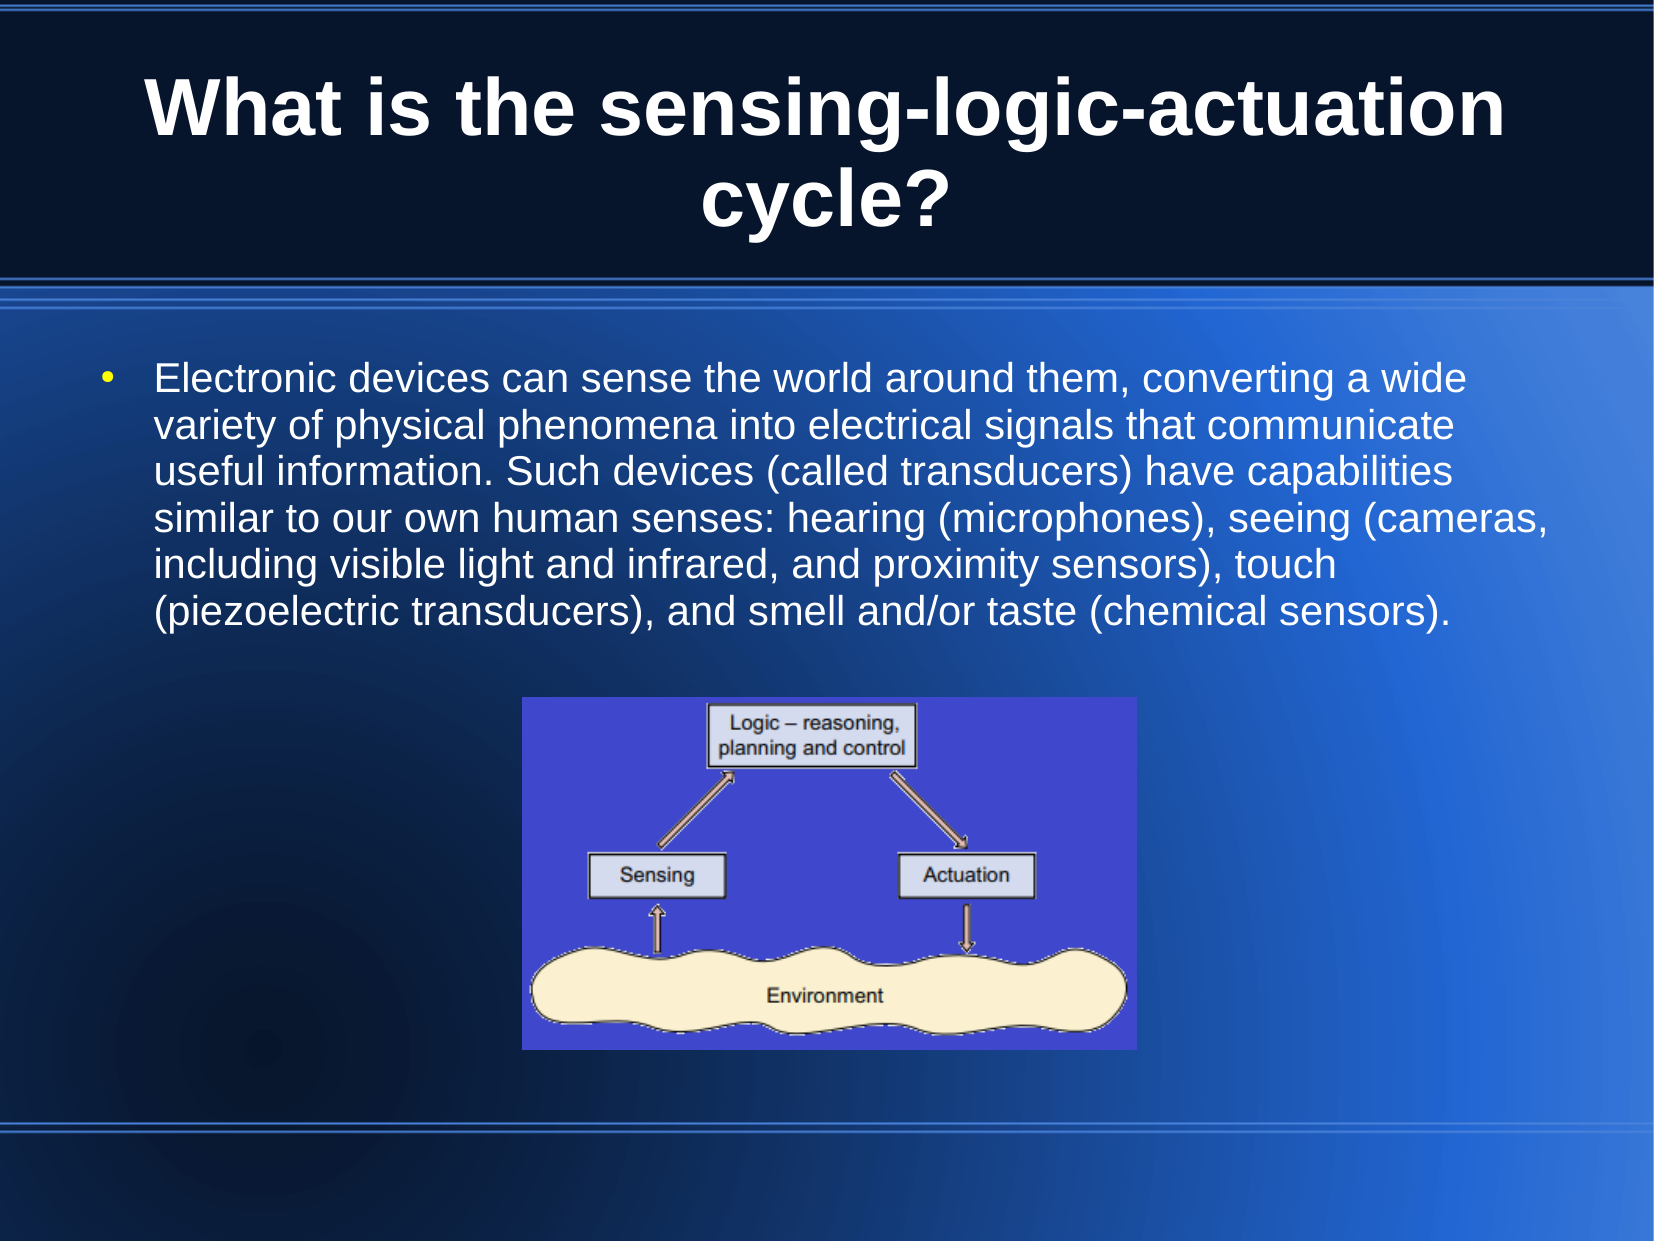

# What is the sensing-logic-actuation cycle?
Electronic devices can sense the world around them, converting a wide variety of physical phenomena into electrical signals that communicate useful information. Such devices (called transducers) have capabilities similar to our own human senses: hearing (microphones), seeing (cameras, including visible light and infrared, and proximity sensors), touch (piezoelectric transducers), and smell and/or taste (chemical sensors).